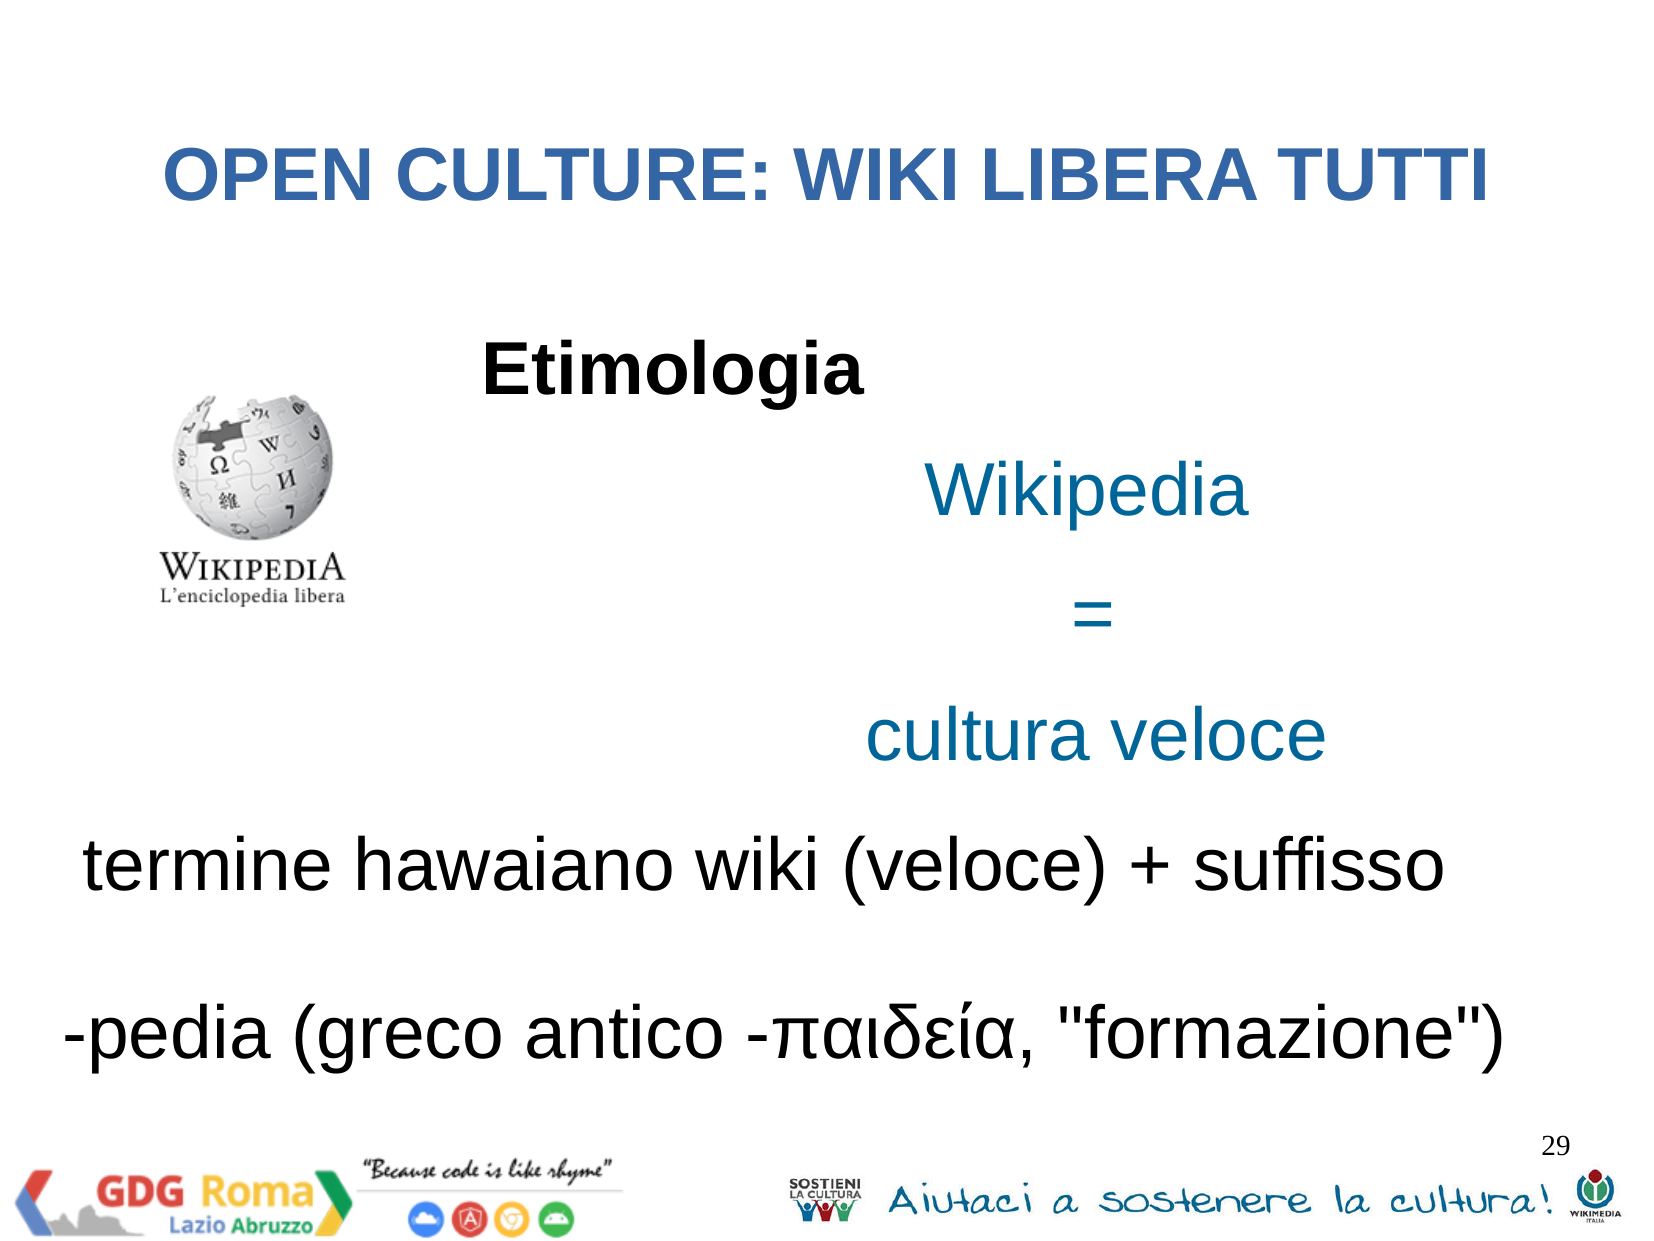

# OPEN CULTURE: WIKI LIBERA TUTTI
Etimologia
Wikipedia
=
cultura veloce
 termine hawaiano wiki (veloce) + suffisso
-pedia (greco antico -παιδεία, "formazione")
29